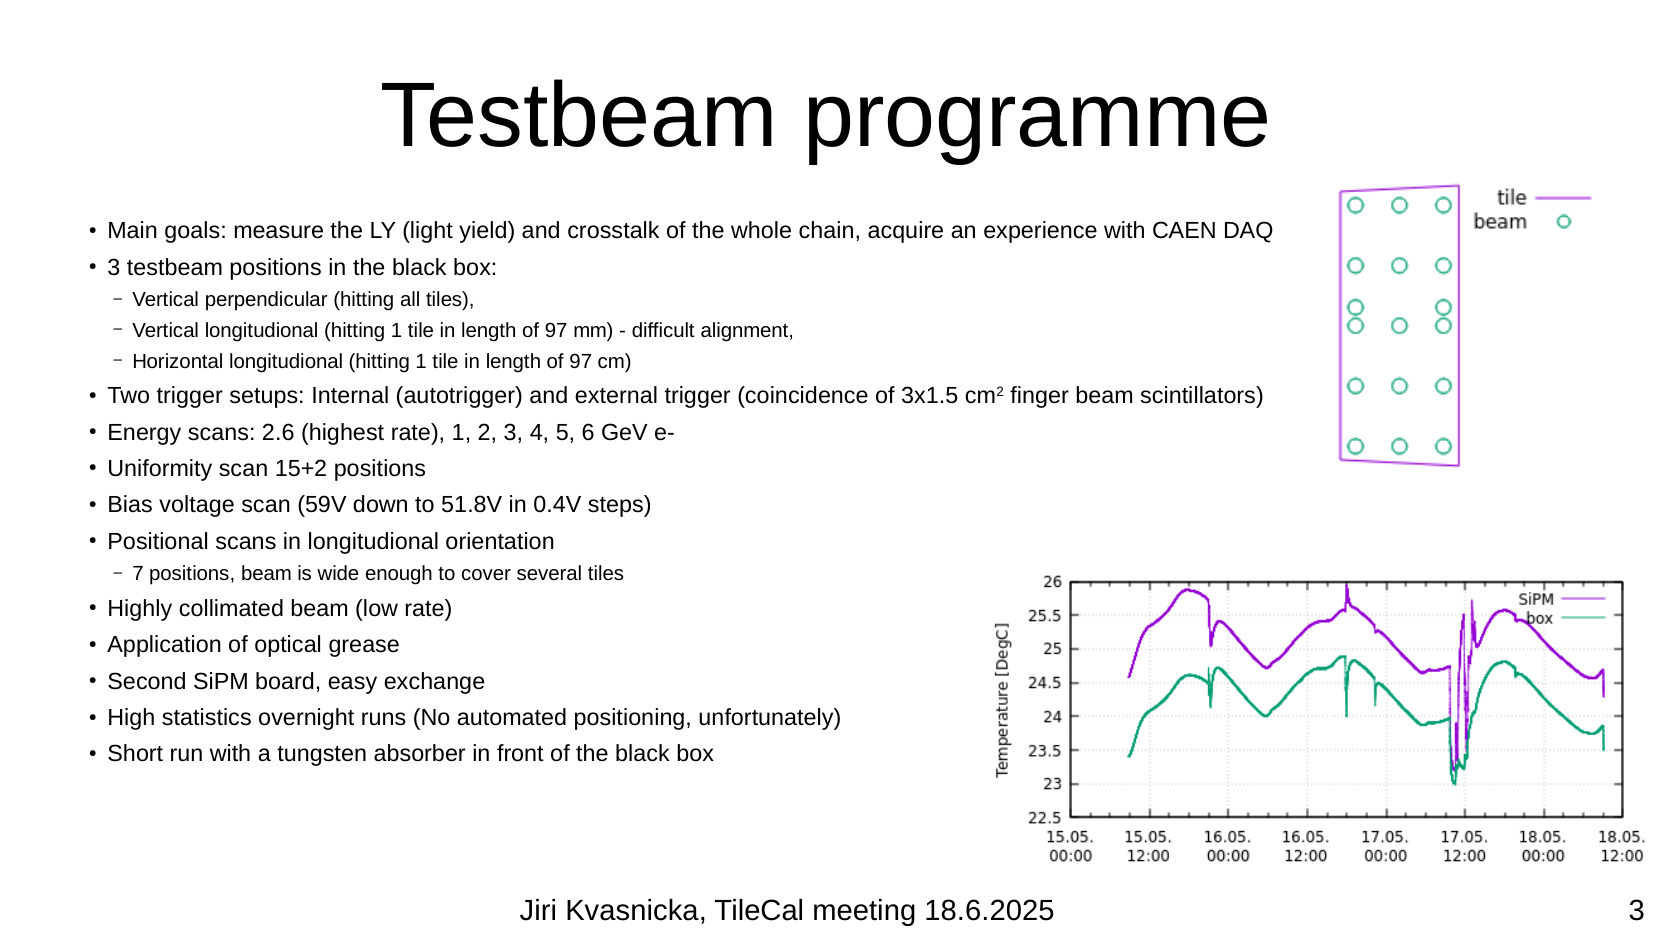

# Testbeam programme
Main goals: measure the LY (light yield) and crosstalk of the whole chain, acquire an experience with CAEN DAQ
3 testbeam positions in the black box:
Vertical perpendicular (hitting all tiles),
Vertical longitudional (hitting 1 tile in length of 97 mm) - difficult alignment,
Horizontal longitudional (hitting 1 tile in length of 97 cm)
Two trigger setups: Internal (autotrigger) and external trigger (coincidence of 3x1.5 cm2 finger beam scintillators)
Energy scans: 2.6 (highest rate), 1, 2, 3, 4, 5, 6 GeV e-
Uniformity scan 15+2 positions
Bias voltage scan (59V down to 51.8V in 0.4V steps)
Positional scans in longitudional orientation
7 positions, beam is wide enough to cover several tiles
Highly collimated beam (low rate)
Application of optical grease
Second SiPM board, easy exchange
High statistics overnight runs (No automated positioning, unfortunately)
Short run with a tungsten absorber in front of the black box